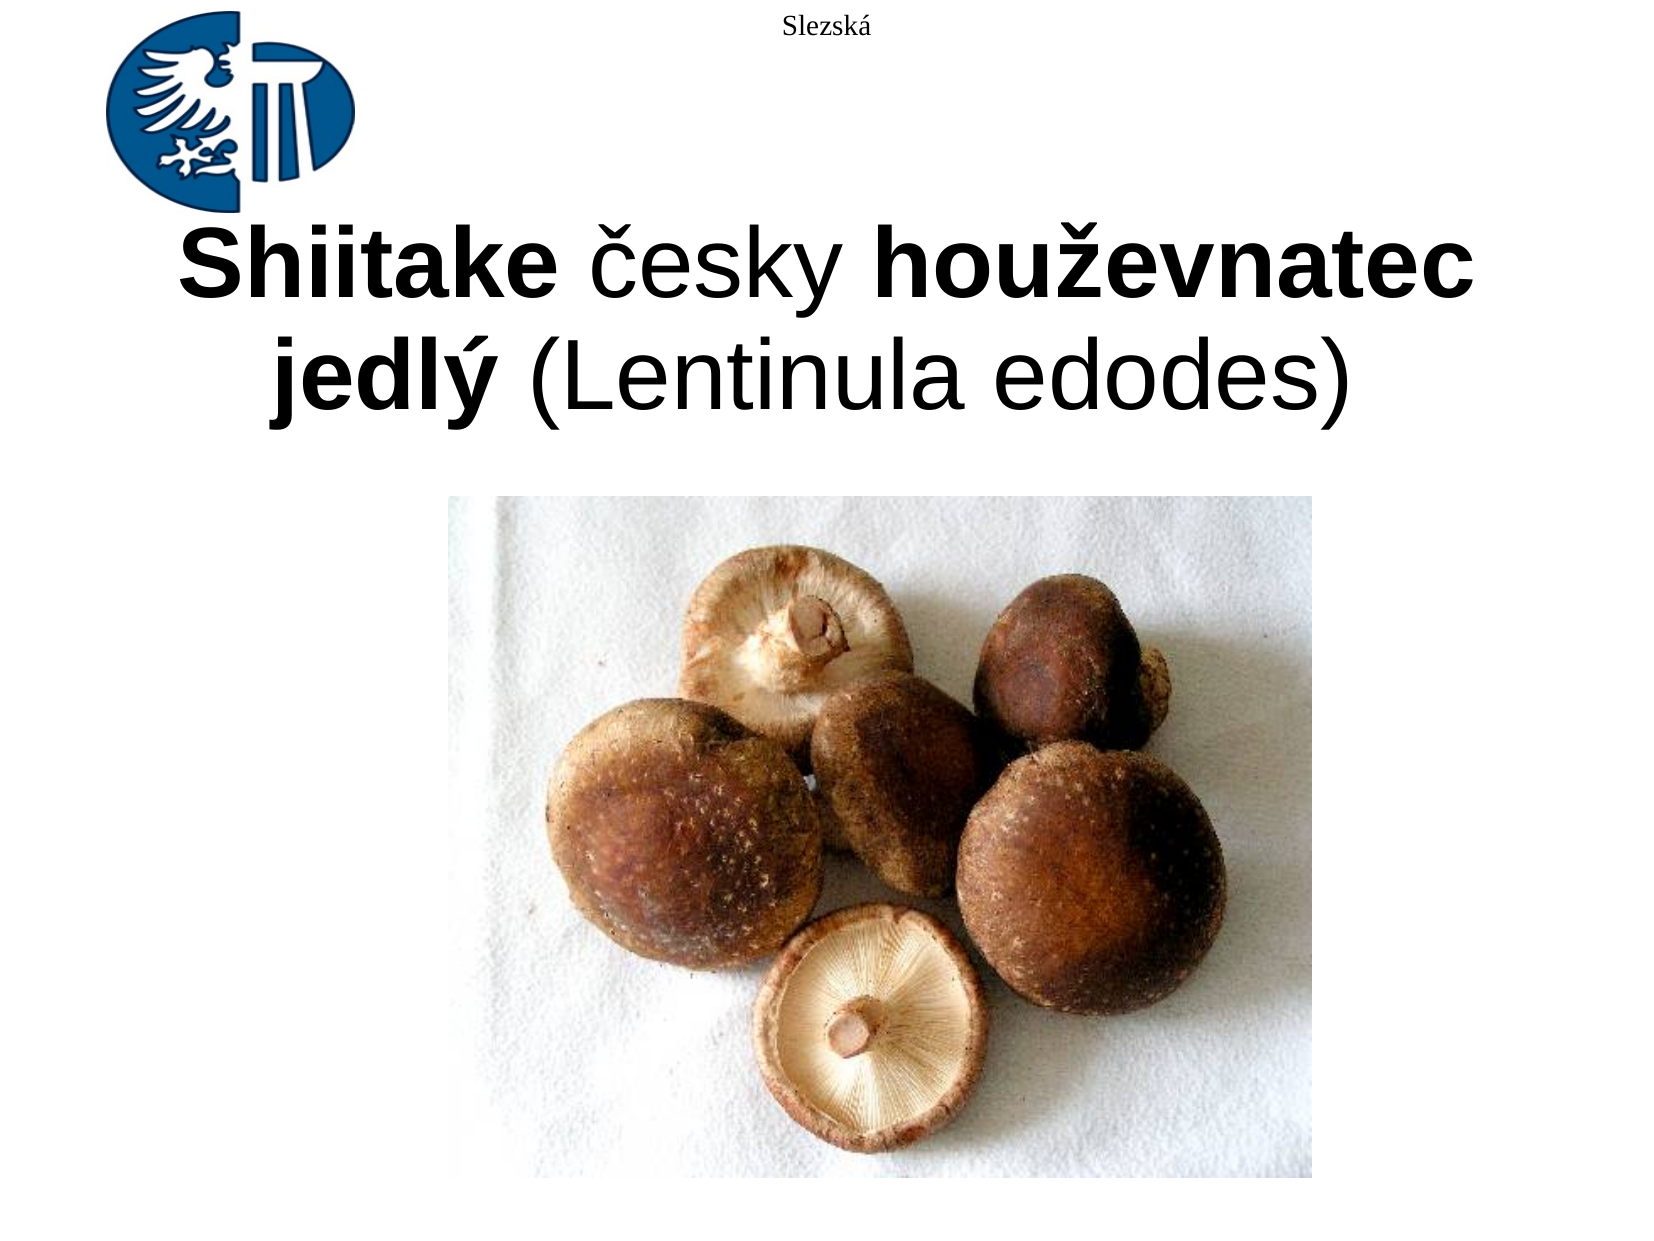

ahoj
# Shiitake česky houževnatec jedlý (Lentinula edodes)